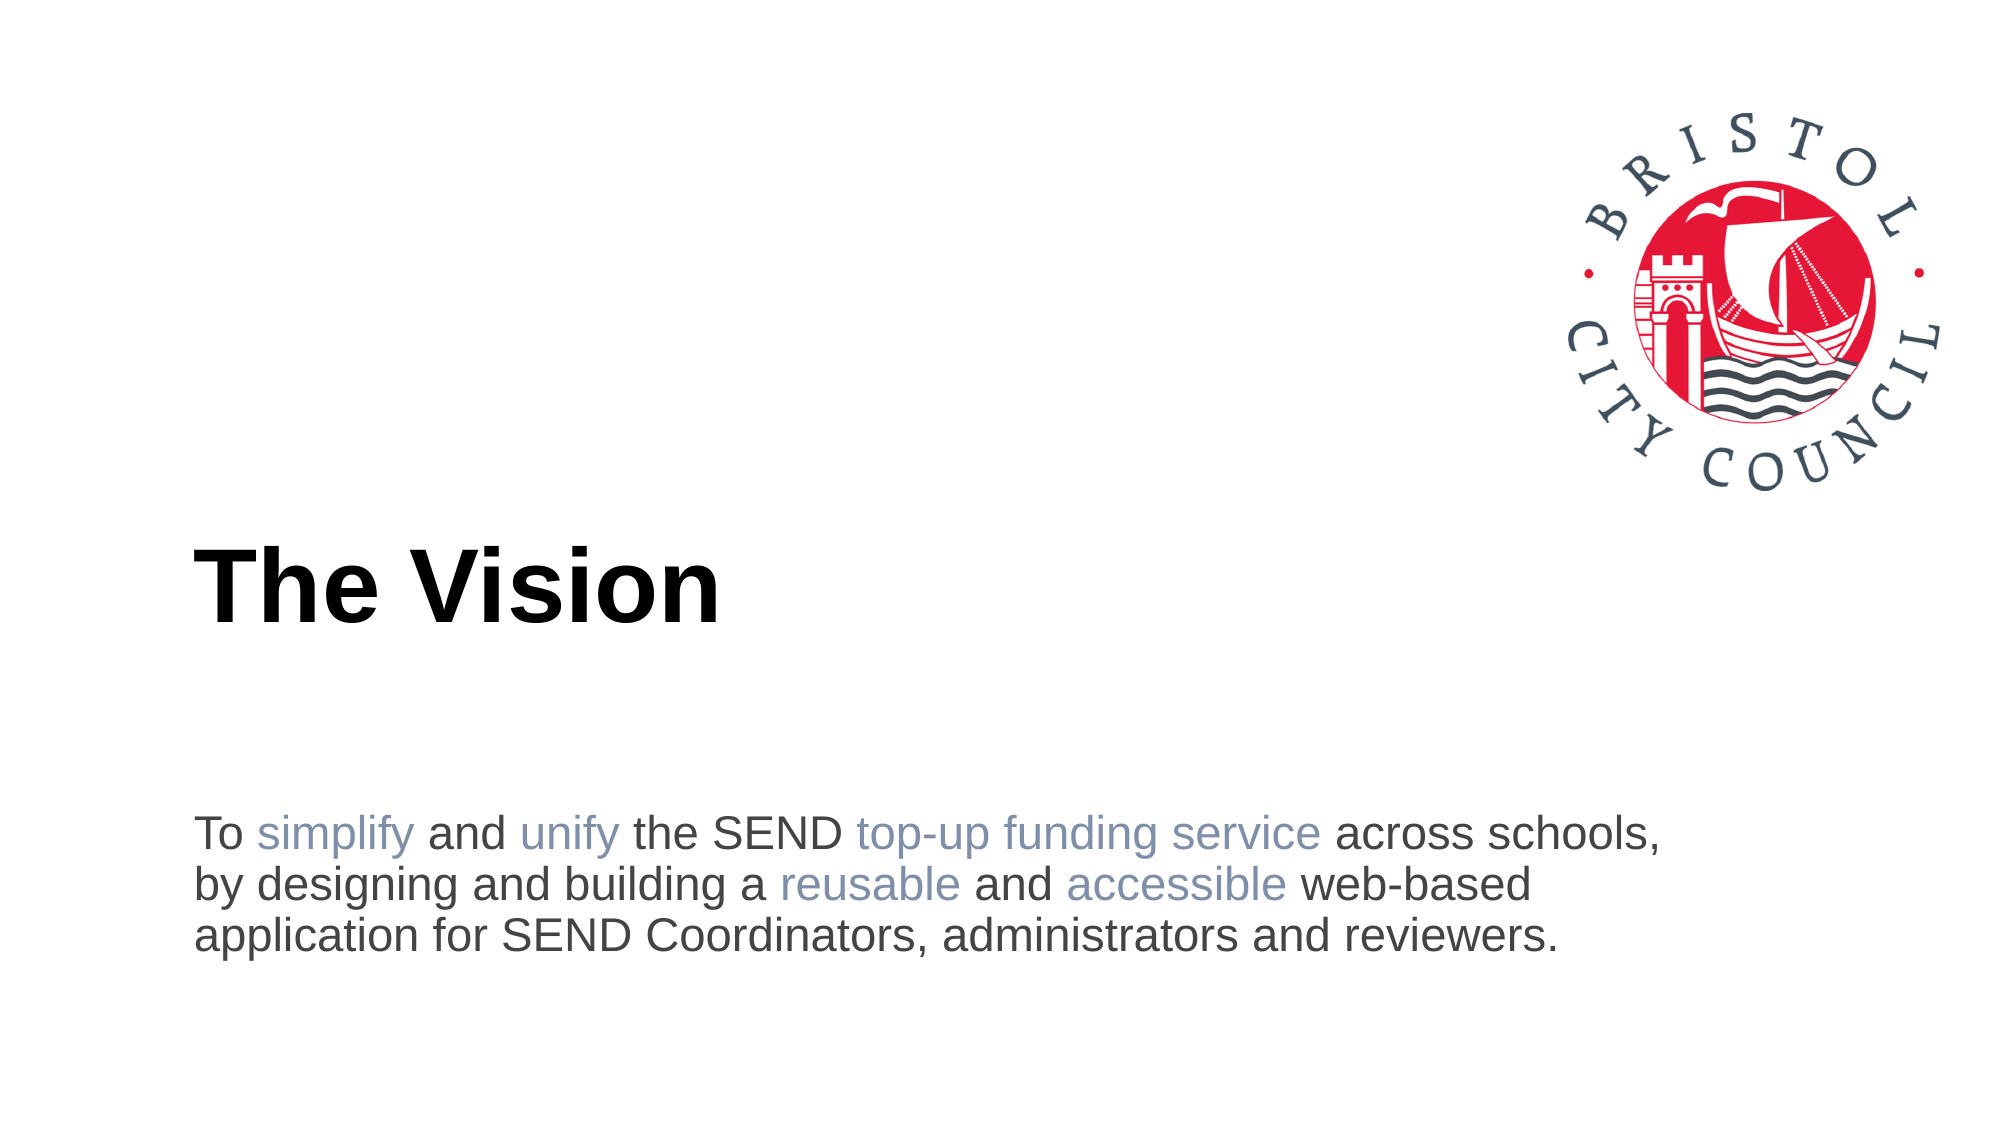

# The Vision To simplify and unify the SEND top-up funding service across schools, by designing and building a reusable and accessible web-based application for SEND Coordinators, administrators and reviewers.